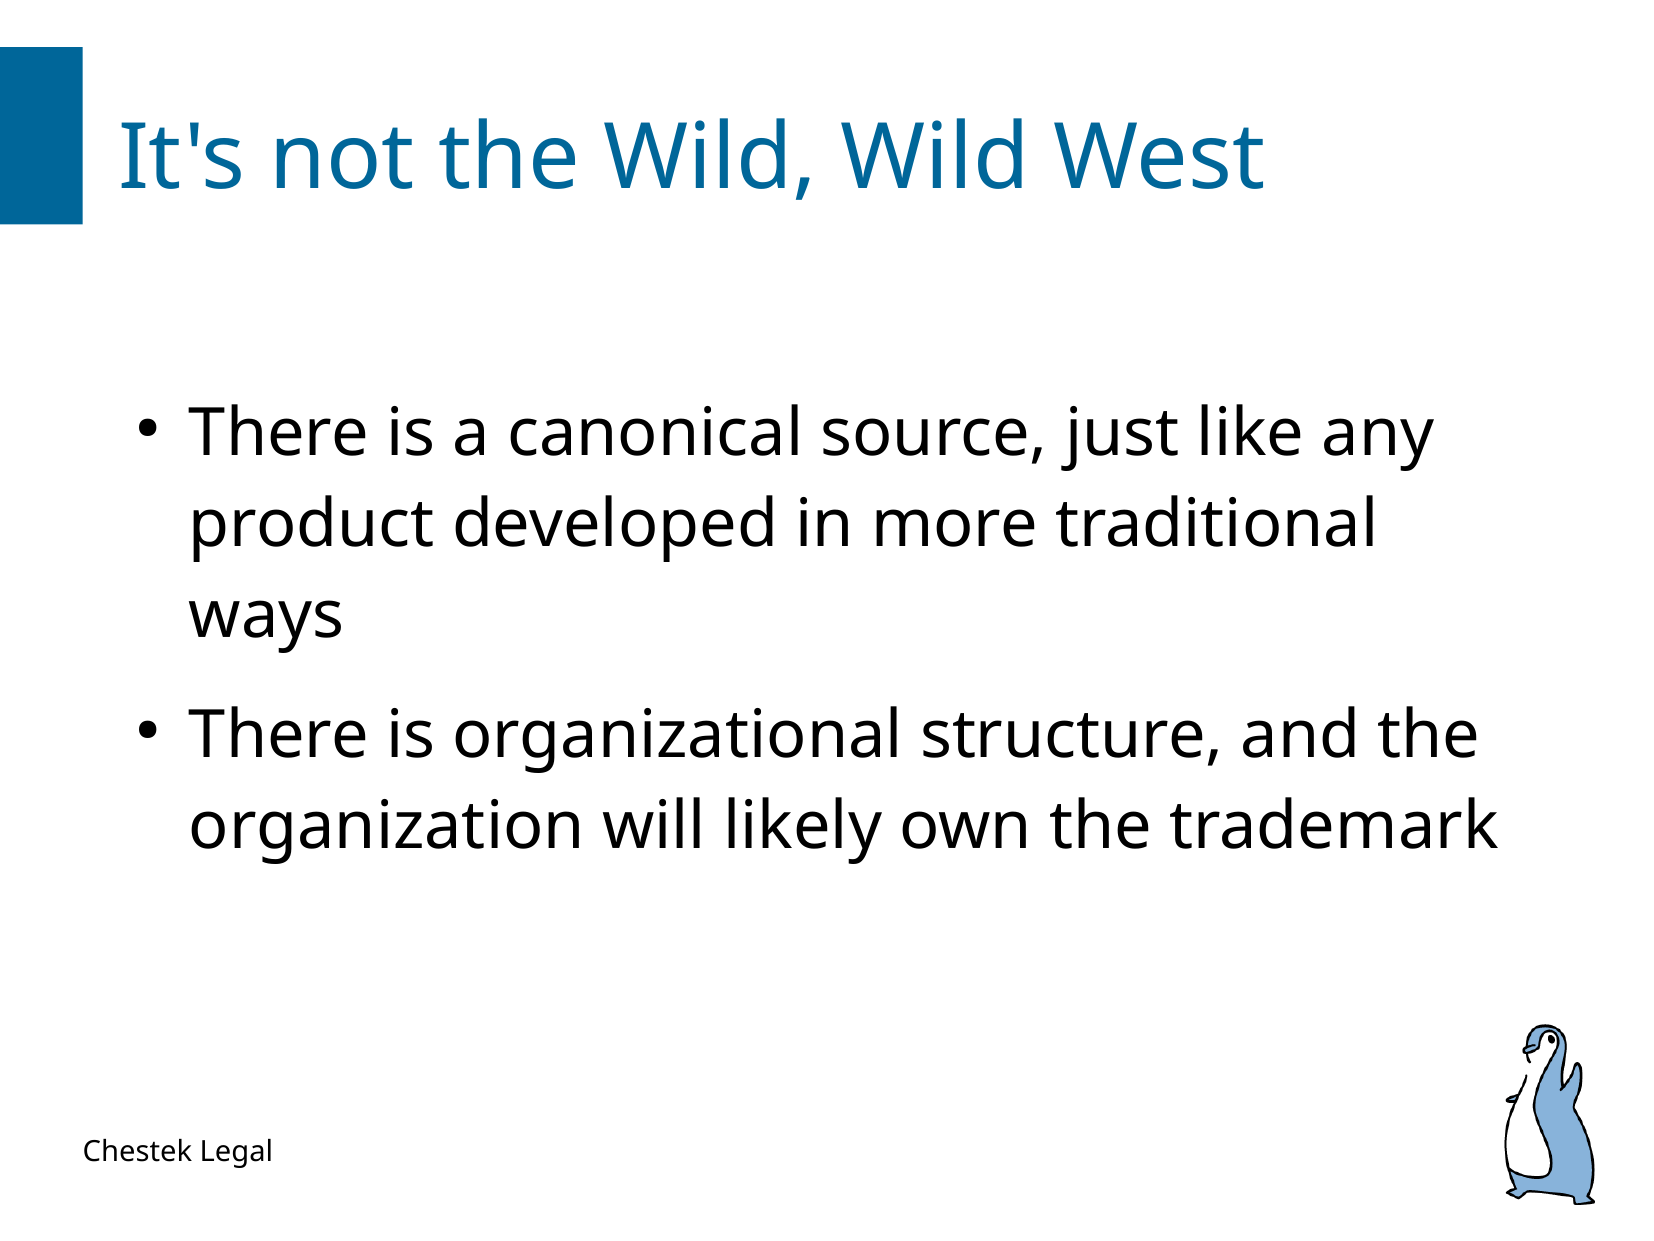

# It's not the Wild, Wild West
There is a canonical source, just like any product developed in more traditional ways
There is organizational structure, and the organization will likely own the trademark
7